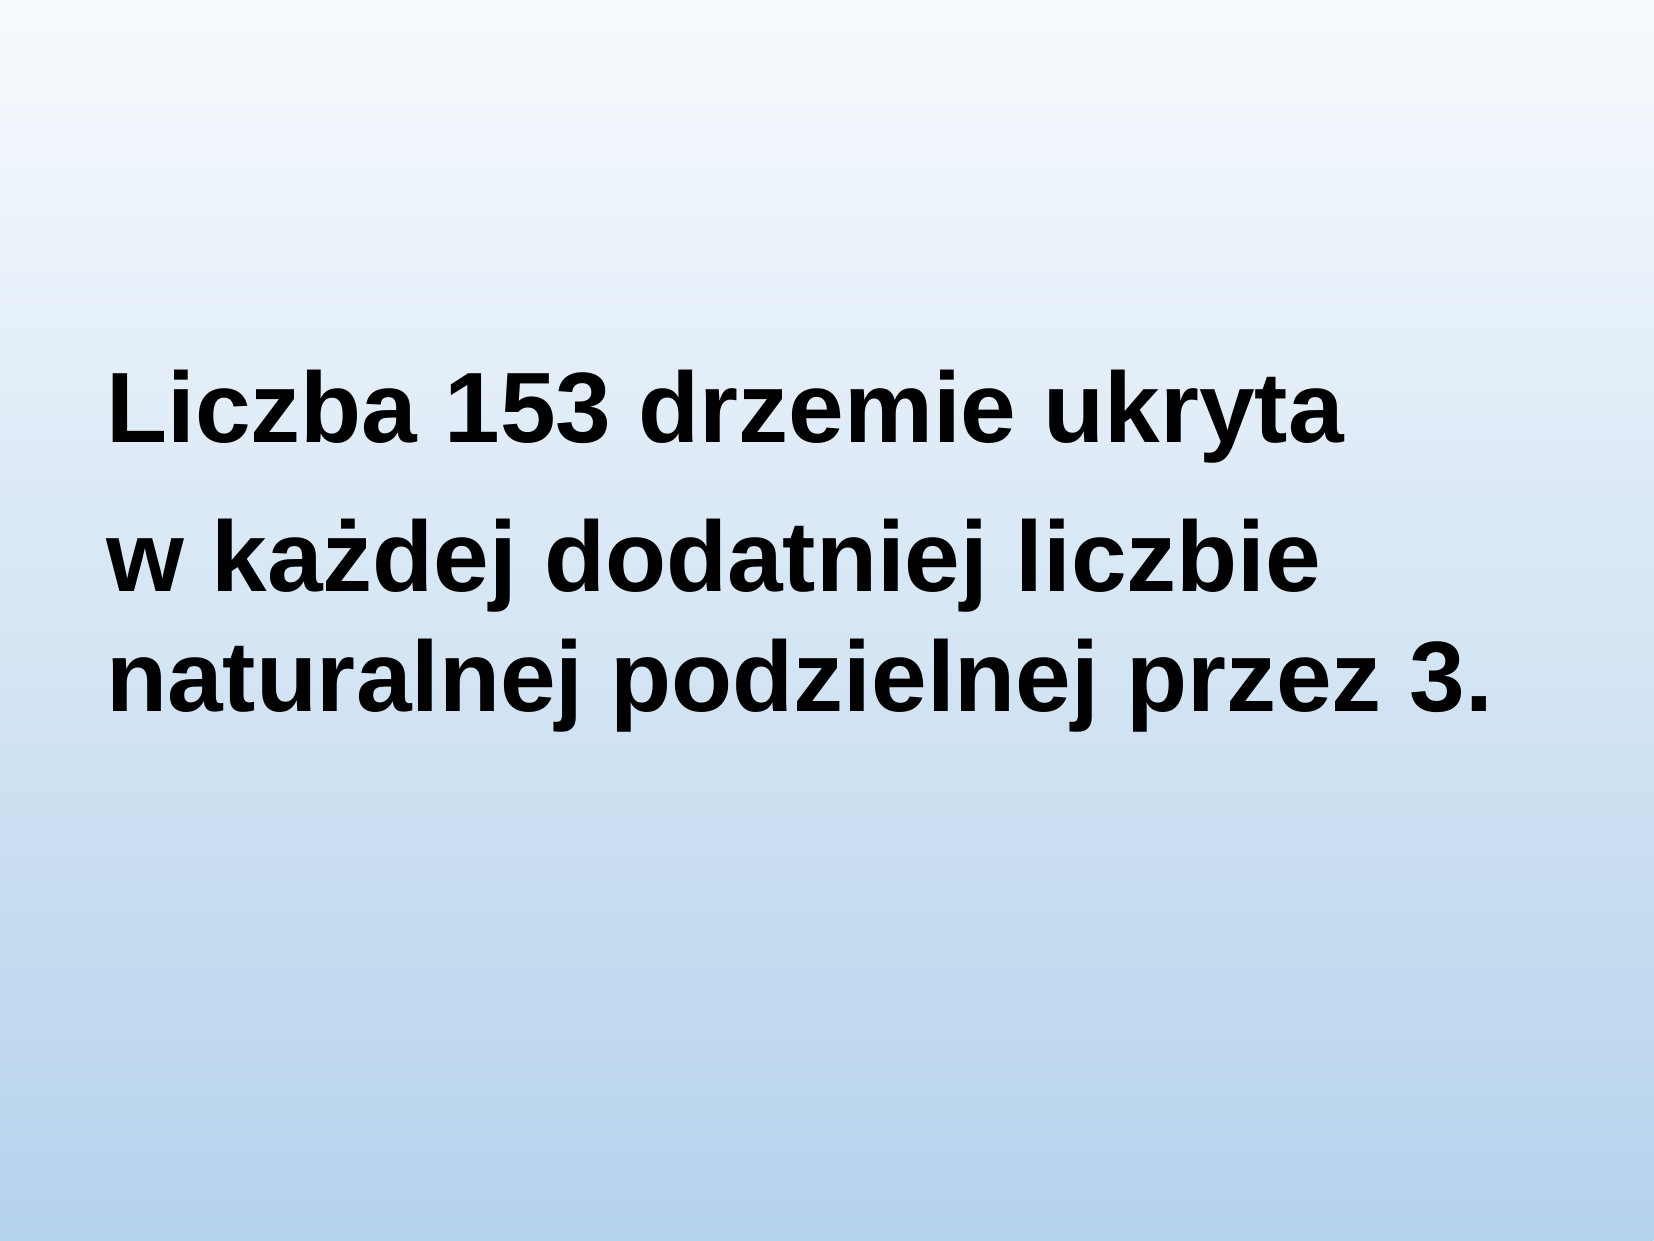

#
Liczba 153 drzemie ukryta
w każdej dodatniej liczbie naturalnej podzielnej przez 3.